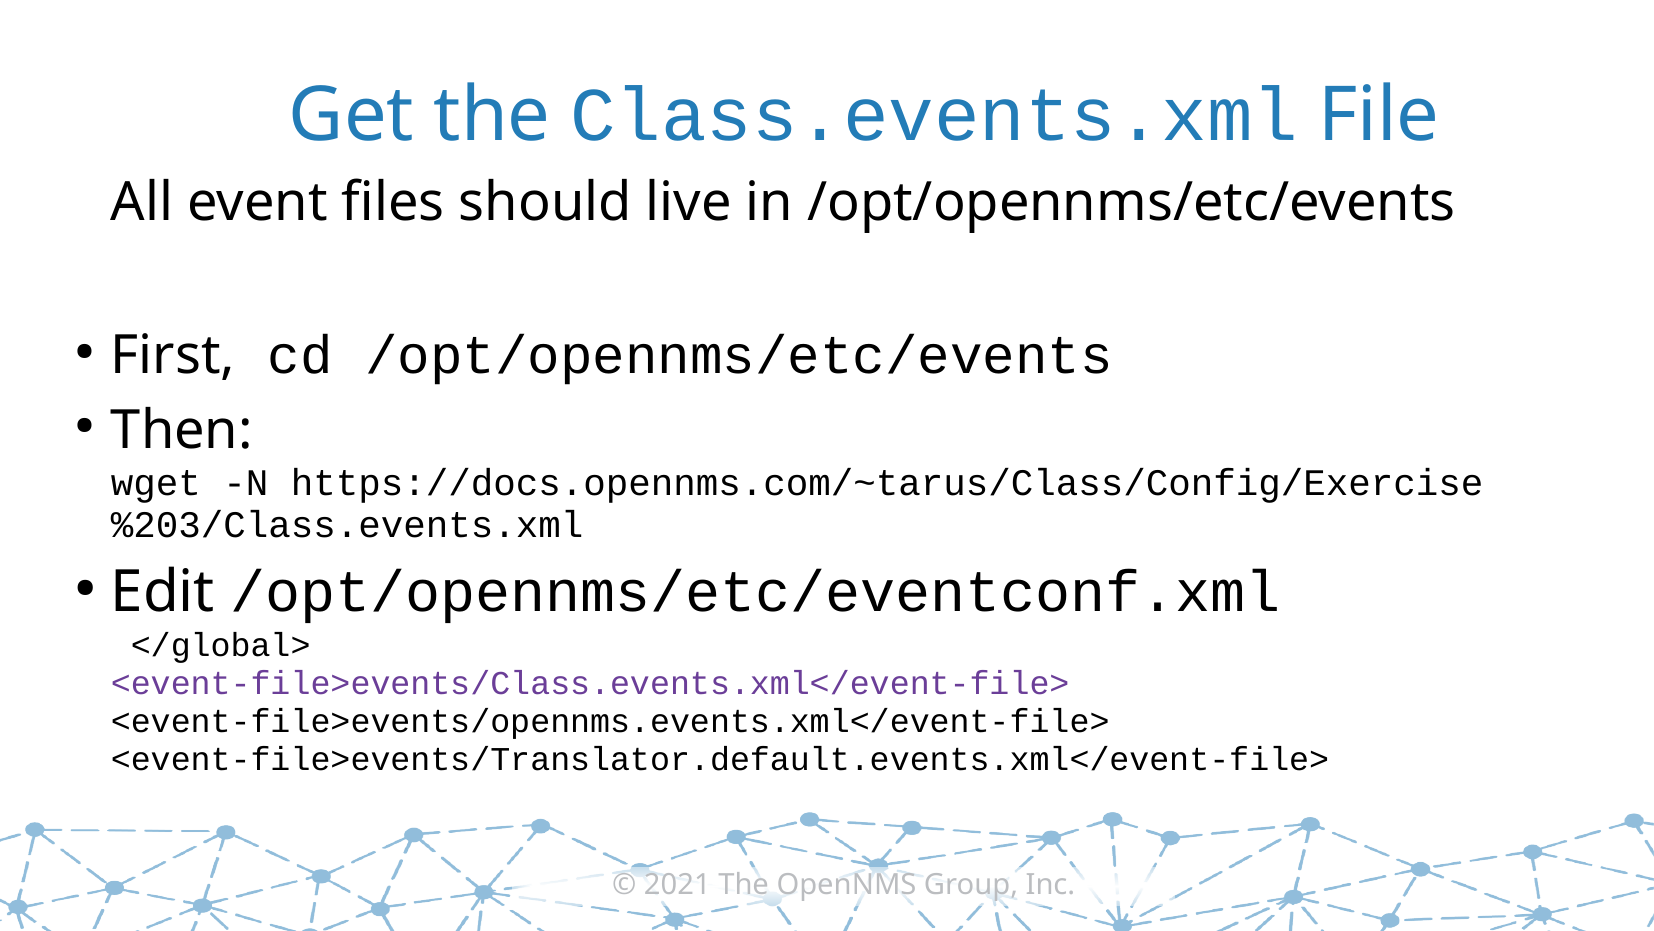

# Get the Class.events.xml File
All event files should live in /opt/opennms/etc/events
First, cd /opt/opennms/etc/events
Then:
wget -N https://docs.opennms.com/~tarus/Class/Config/Exercise%203/Class.events.xml
Edit /opt/opennms/etc/eventconf.xml
 </global>
<event-file>events/Class.events.xml</event-file>
<event-file>events/opennms.events.xml</event-file>
<event-file>events/Translator.default.events.xml</event-file>